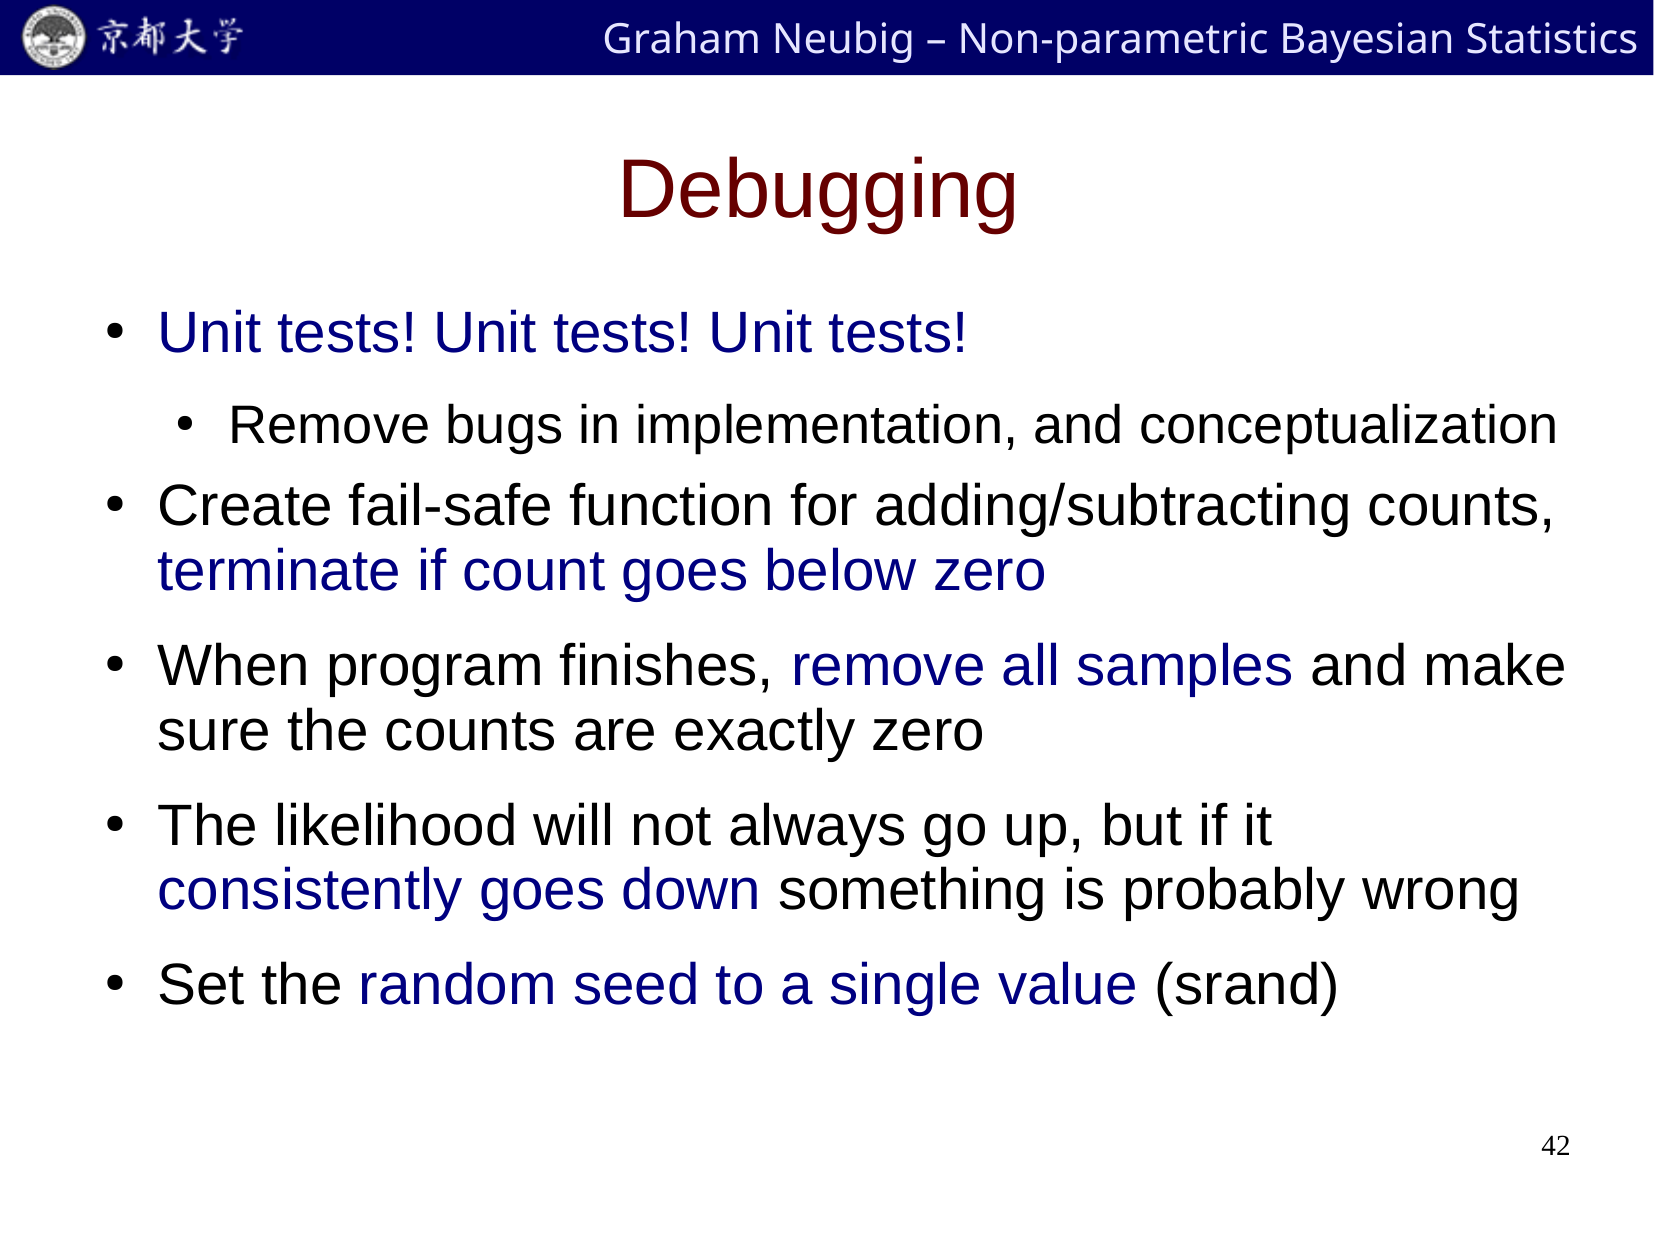

# Debugging
Unit tests! Unit tests! Unit tests!
Remove bugs in implementation, and conceptualization
Create fail-safe function for adding/subtracting counts, terminate if count goes below zero
When program finishes, remove all samples and make sure the counts are exactly zero
The likelihood will not always go up, but if it consistently goes down something is probably wrong
Set the random seed to a single value (srand)
42